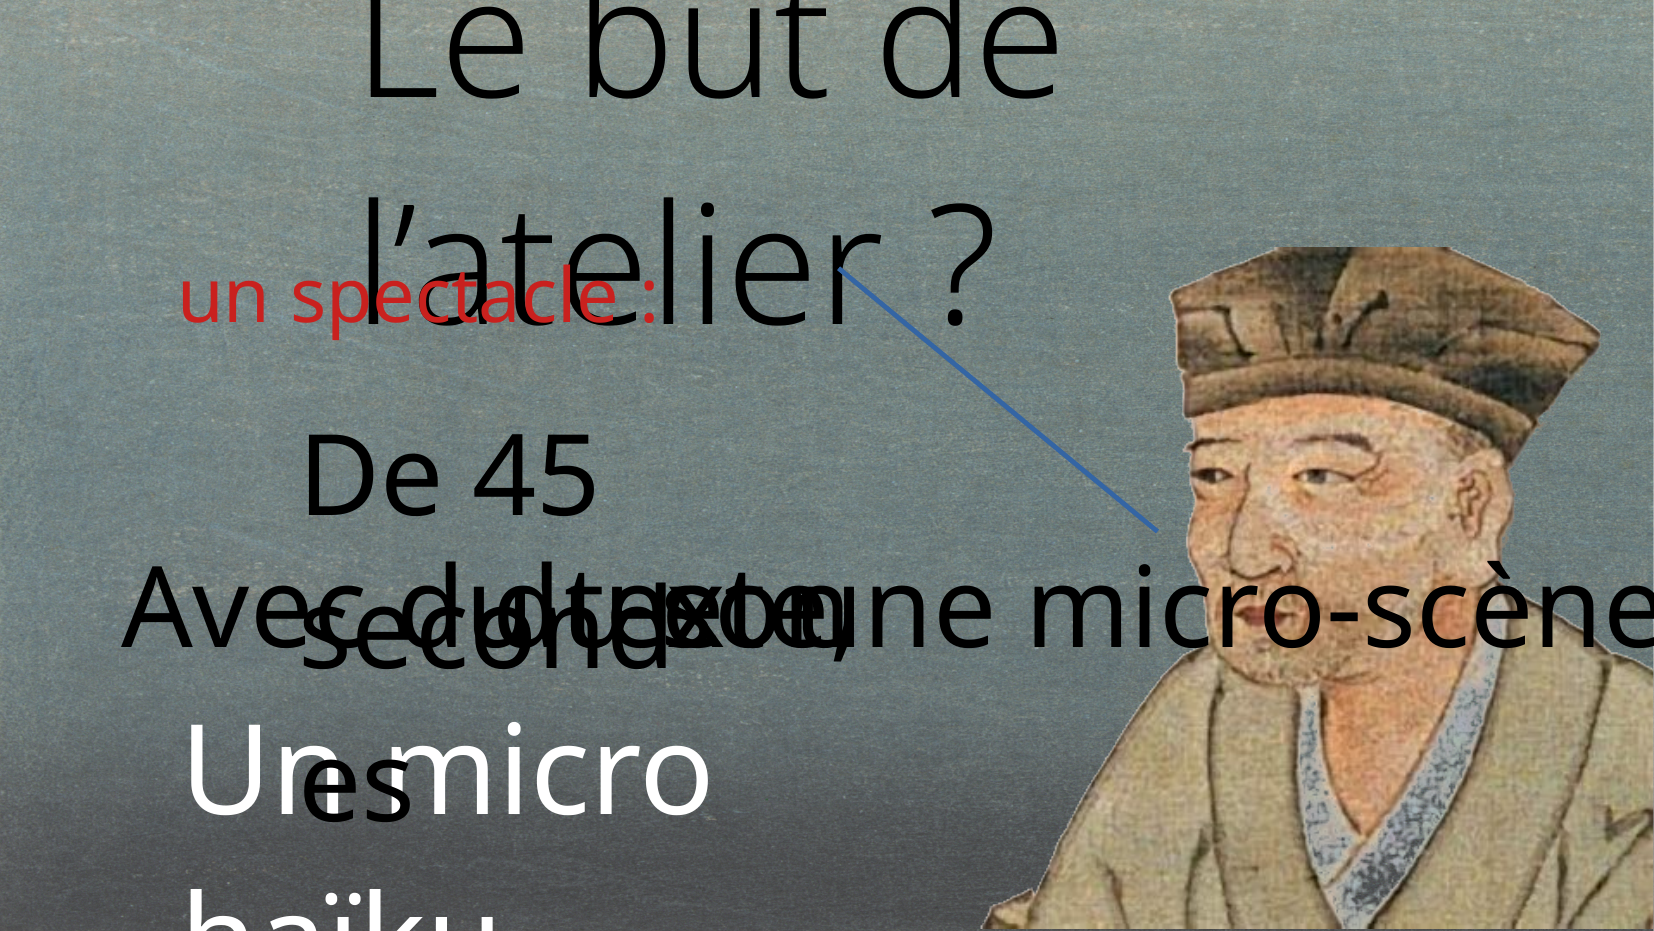

# Le but de l’atelier ?
un spectacle :
De 45 secondes
Avec du texte,
 du son
et une micro-scène
Un micro haïku numérique